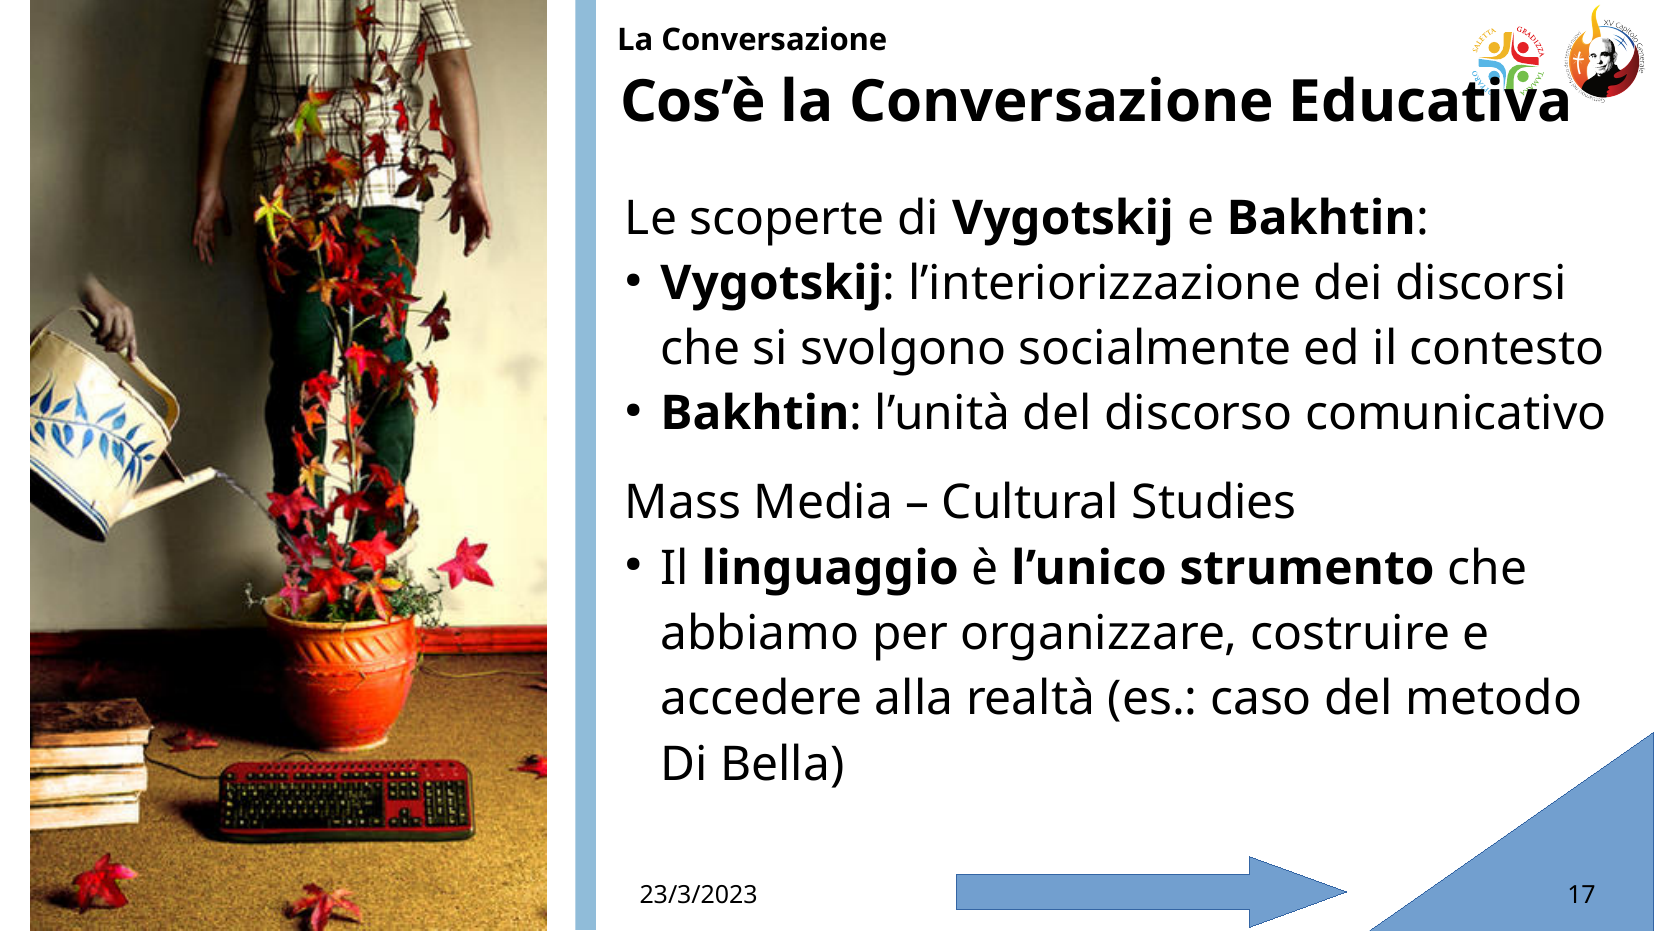

La Conversazione
Cos’è la Conversazione Educativa
# Le scoperte di Vygotskij e Bakhtin:
Vygotskij: l’interiorizzazione dei discorsi che si svolgono socialmente ed il contesto
Bakhtin: l’unità del discorso comunicativo
Mass Media – Cultural Studies
Il linguaggio è l’unico strumento che abbiamo per organizzare, costruire e accedere alla realtà (es.: caso del metodo Di Bella)